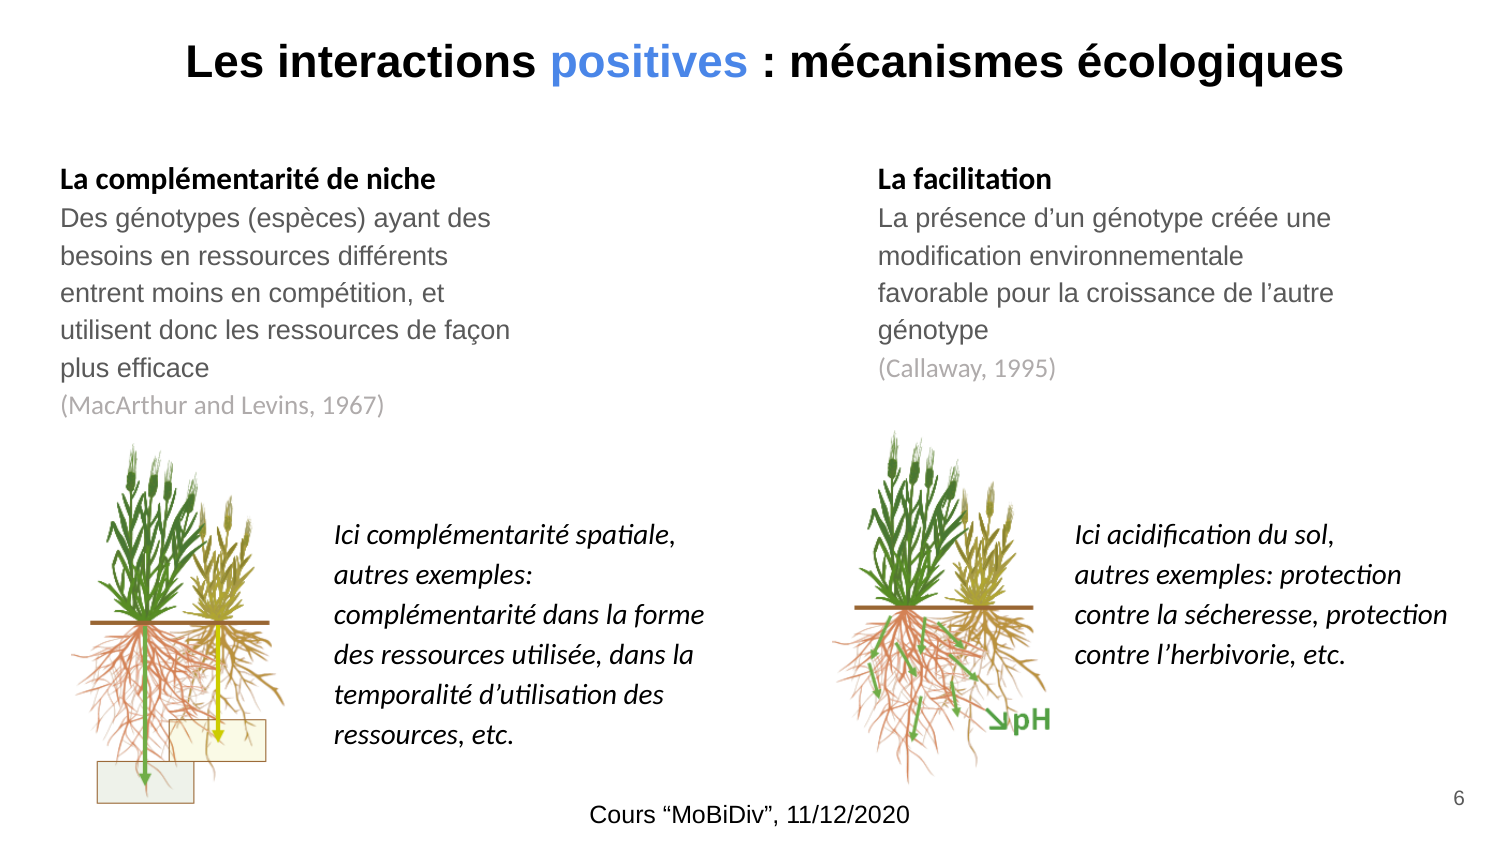

Les interactions positives : mécanismes écologiques
# La complémentarité de niche
Des génotypes (espèces) ayant des besoins en ressources différents entrent moins en compétition, et utilisent donc les ressources de façon plus efficace
(MacArthur and Levins, 1967)
La facilitation
La présence d’un génotype créée une modification environnementale favorable pour la croissance de l’autre génotype
(Callaway, 1995)
Ici complémentarité spatiale,
autres exemples: complémentarité dans la forme des ressources utilisée, dans la temporalité d’utilisation des ressources, etc.
Ici acidification du sol,
autres exemples: protection contre la sécheresse, protection contre l’herbivorie, etc.